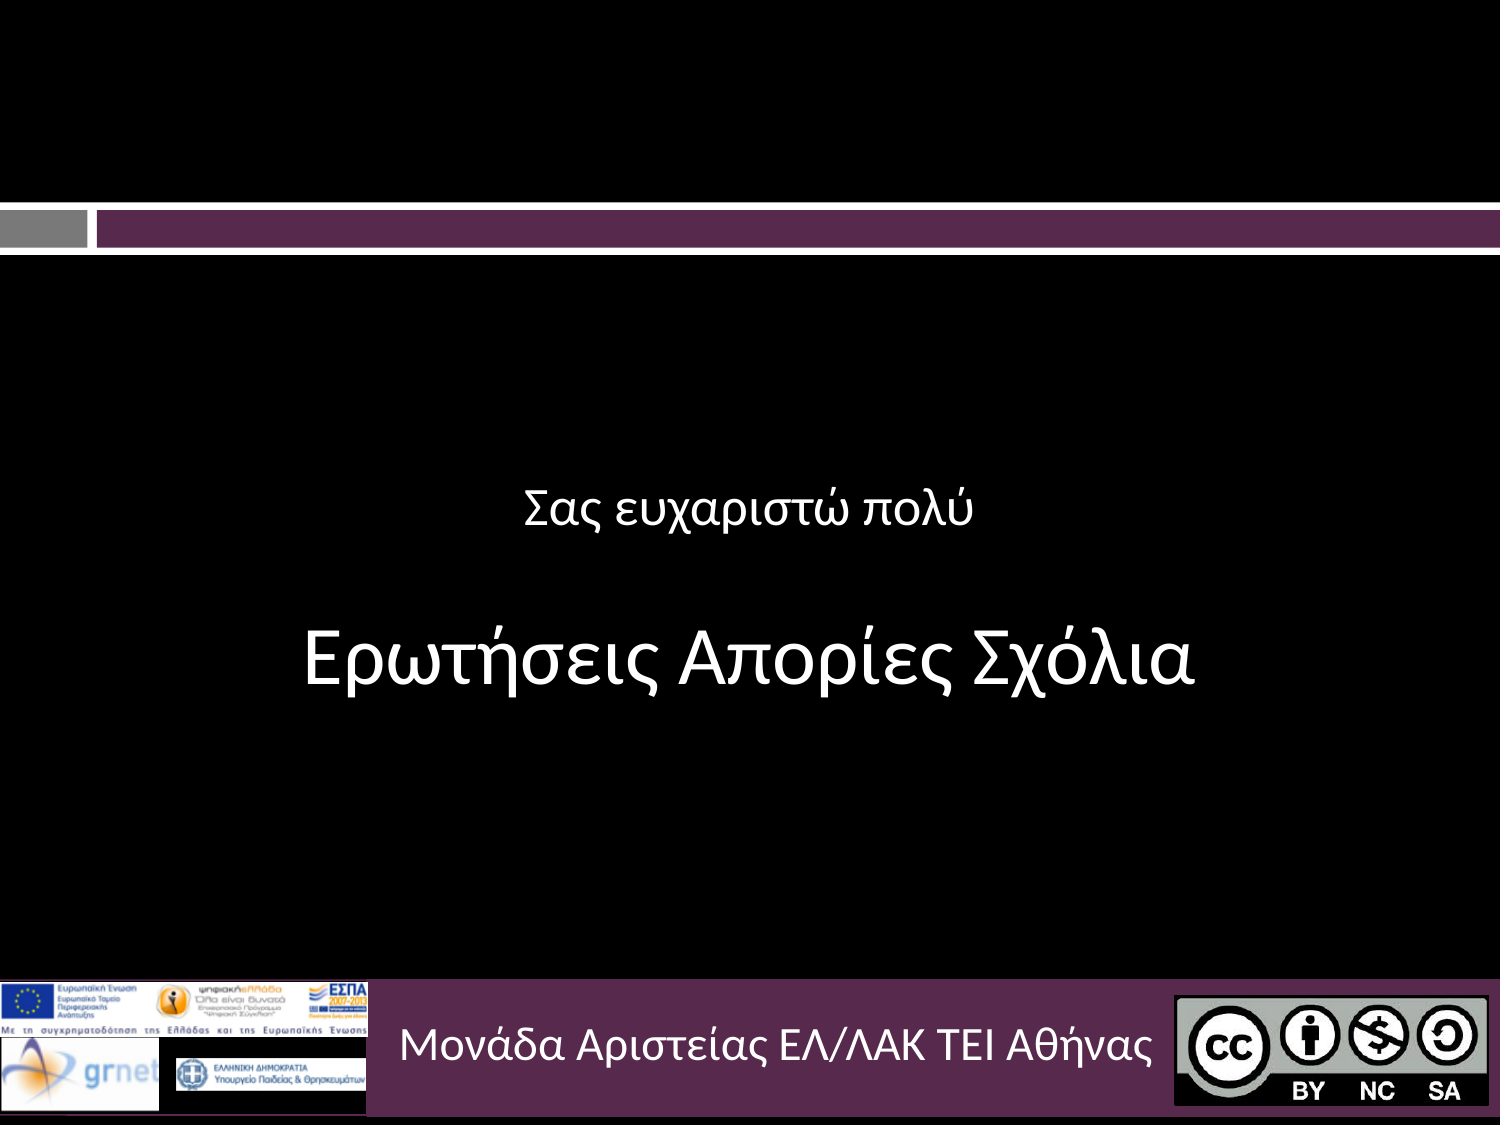

# Σας ευχαριστώ πολύ Ερωτήσεις Απορίες Σχόλια
Μονάδα Αριστείας ΕΛ/ΛΑΚ ΤΕΙ Αθήνας